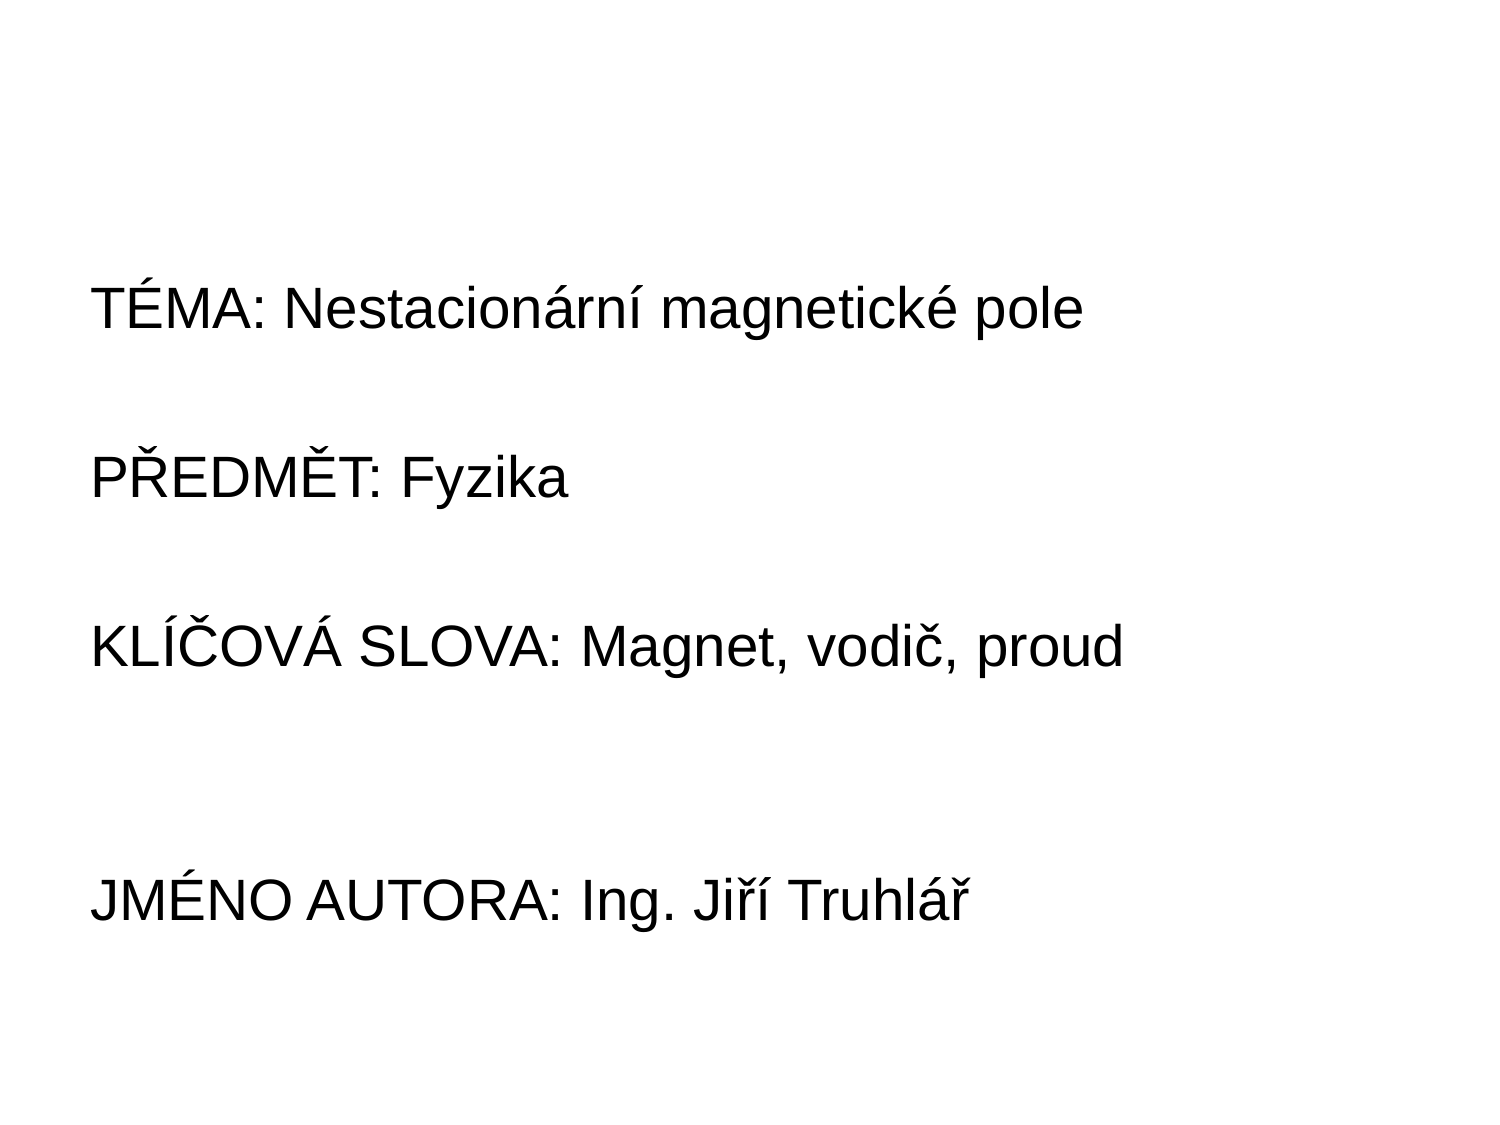

# TÉMA: Nestacionární magnetické pole
PŘEDMĚT: Fyzika
KLÍČOVÁ SLOVA: Magnet, vodič, proud
JMÉNO AUTORA: Ing. Jiří Truhlář